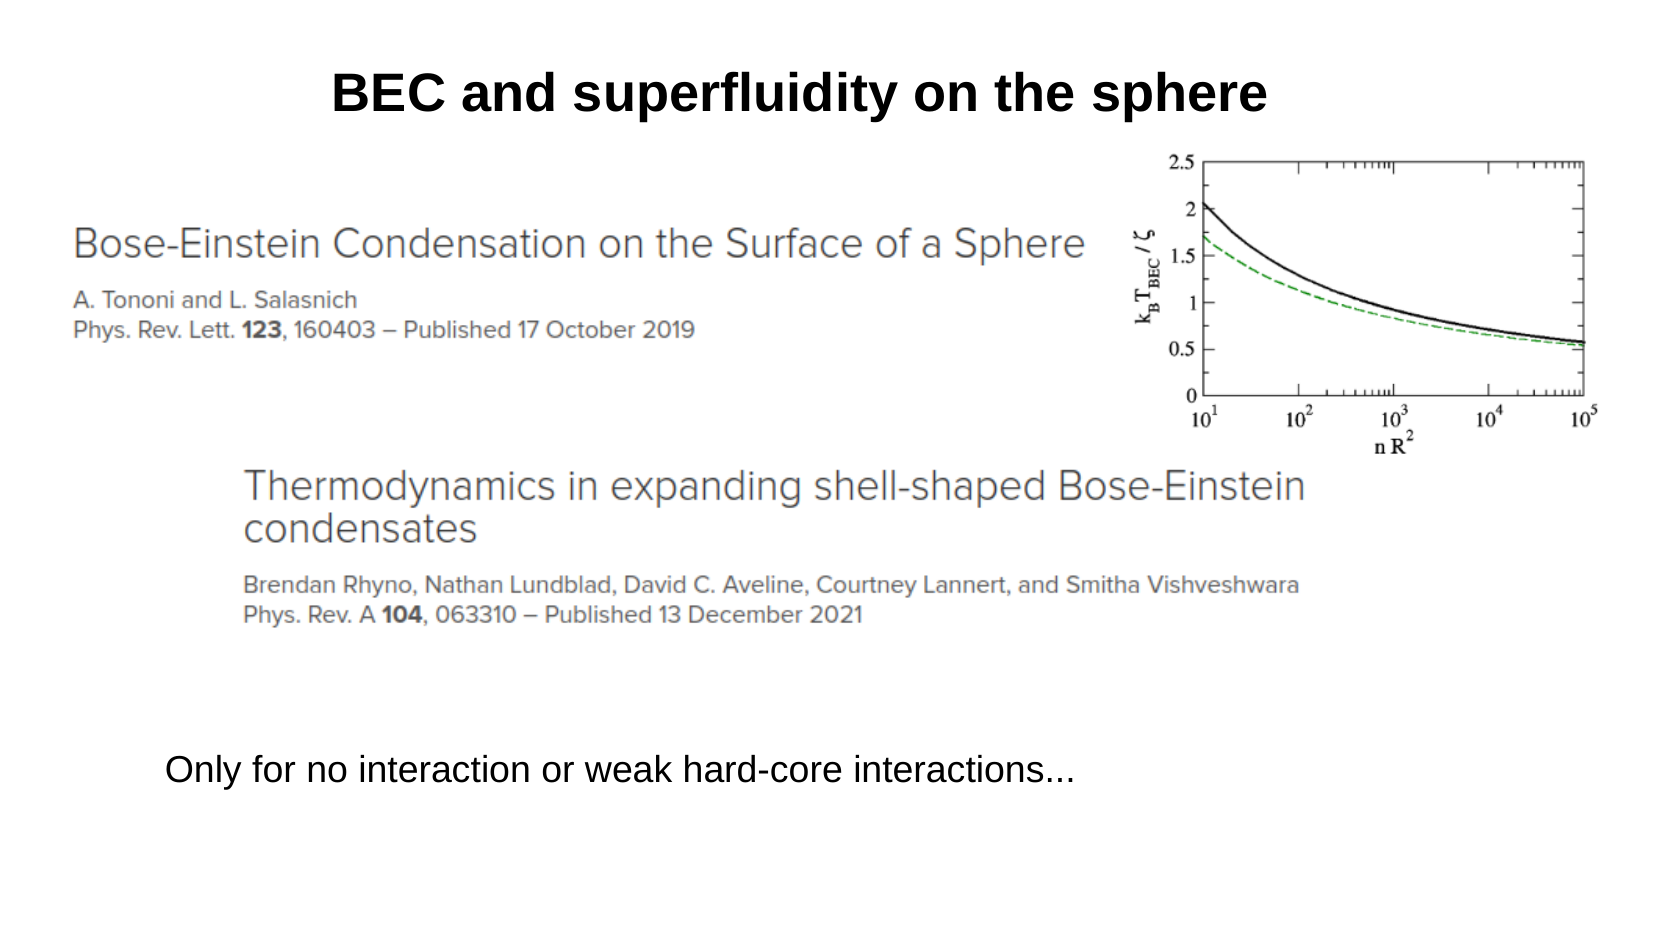

# BEC and superfluidity on the sphere
Only for no interaction or weak hard-core interactions...